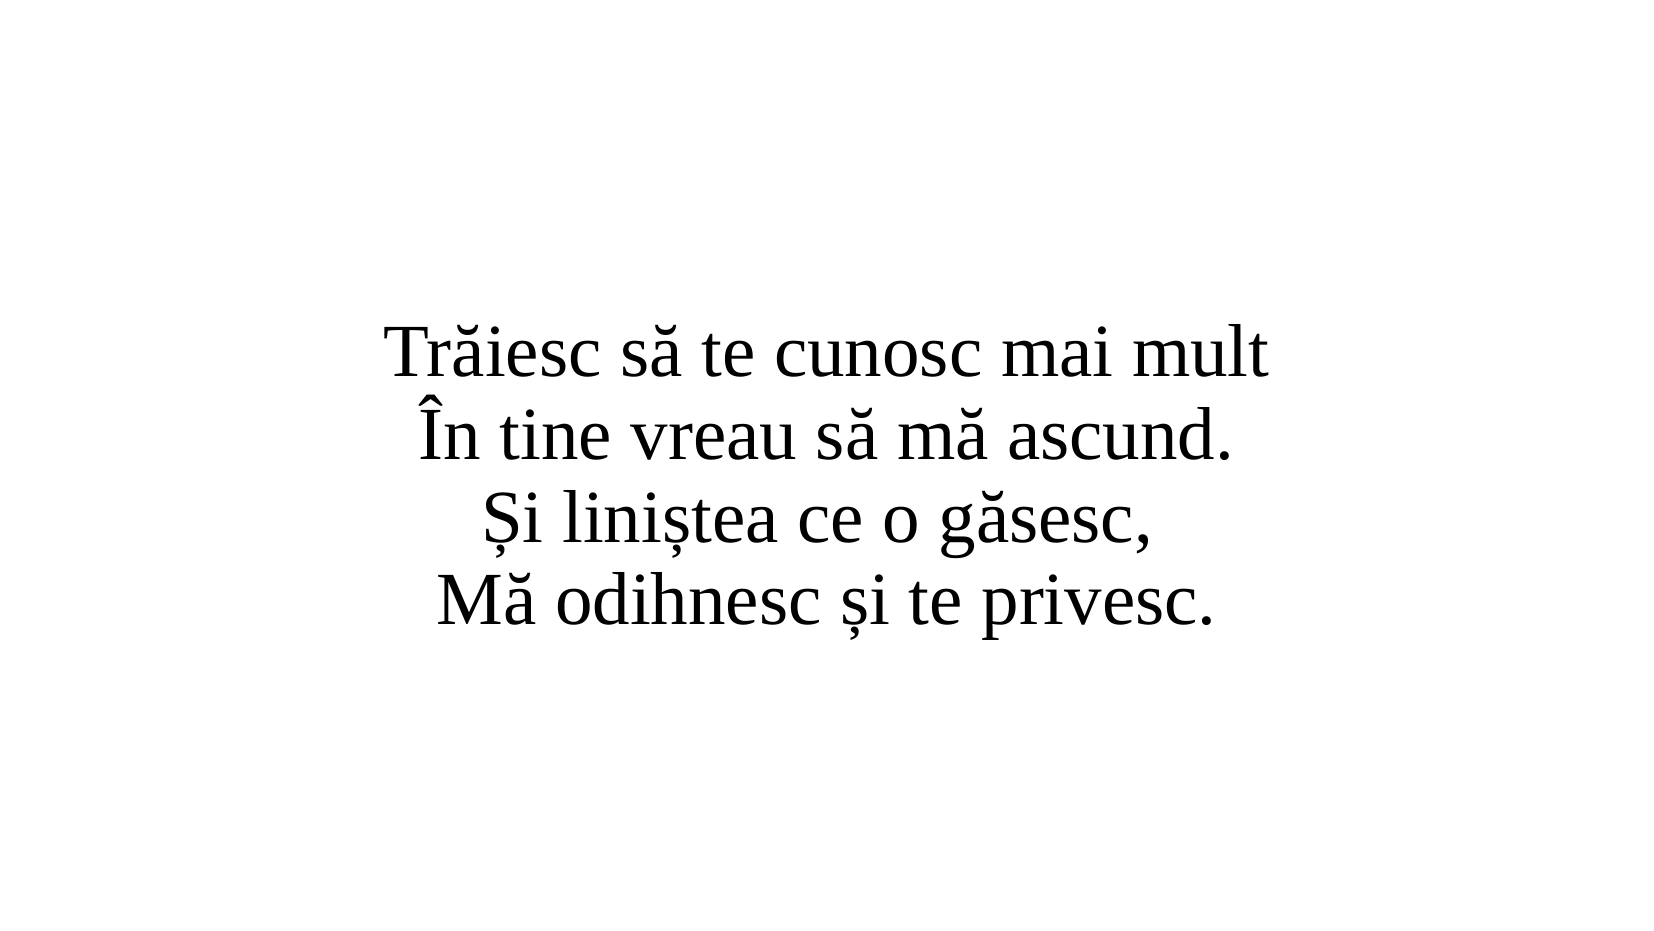

# Trăiesc să te cunosc mai mult
În tine vreau să mă ascund.
Și liniștea ce o găsesc,
Mă odihnesc și te privesc.